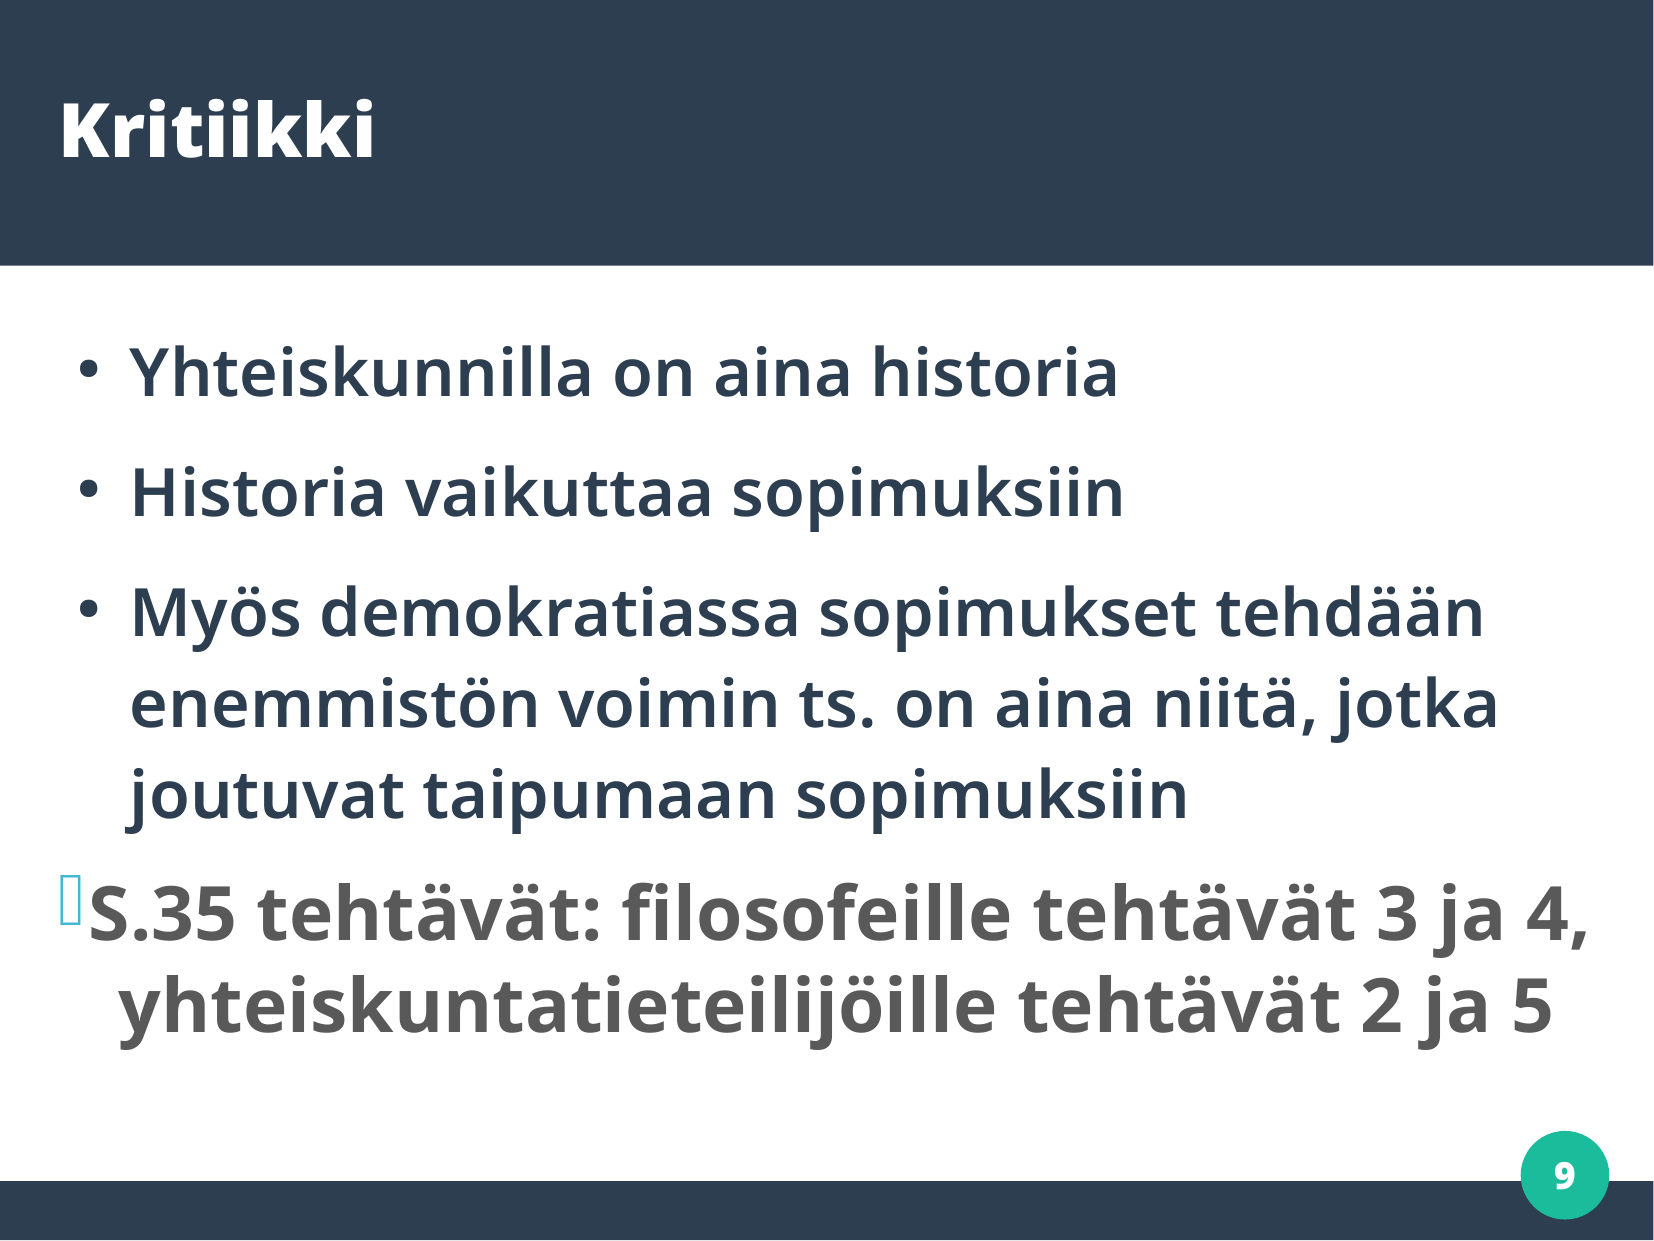

# Kritiikki
Yhteiskunnilla on aina historia
Historia vaikuttaa sopimuksiin
Myös demokratiassa sopimukset tehdään enemmistön voimin ts. on aina niitä, jotka joutuvat taipumaan sopimuksiin
S.35 tehtävät: filosofeille tehtävät 3 ja 4, yhteiskuntatieteilijöille tehtävät 2 ja 5
9